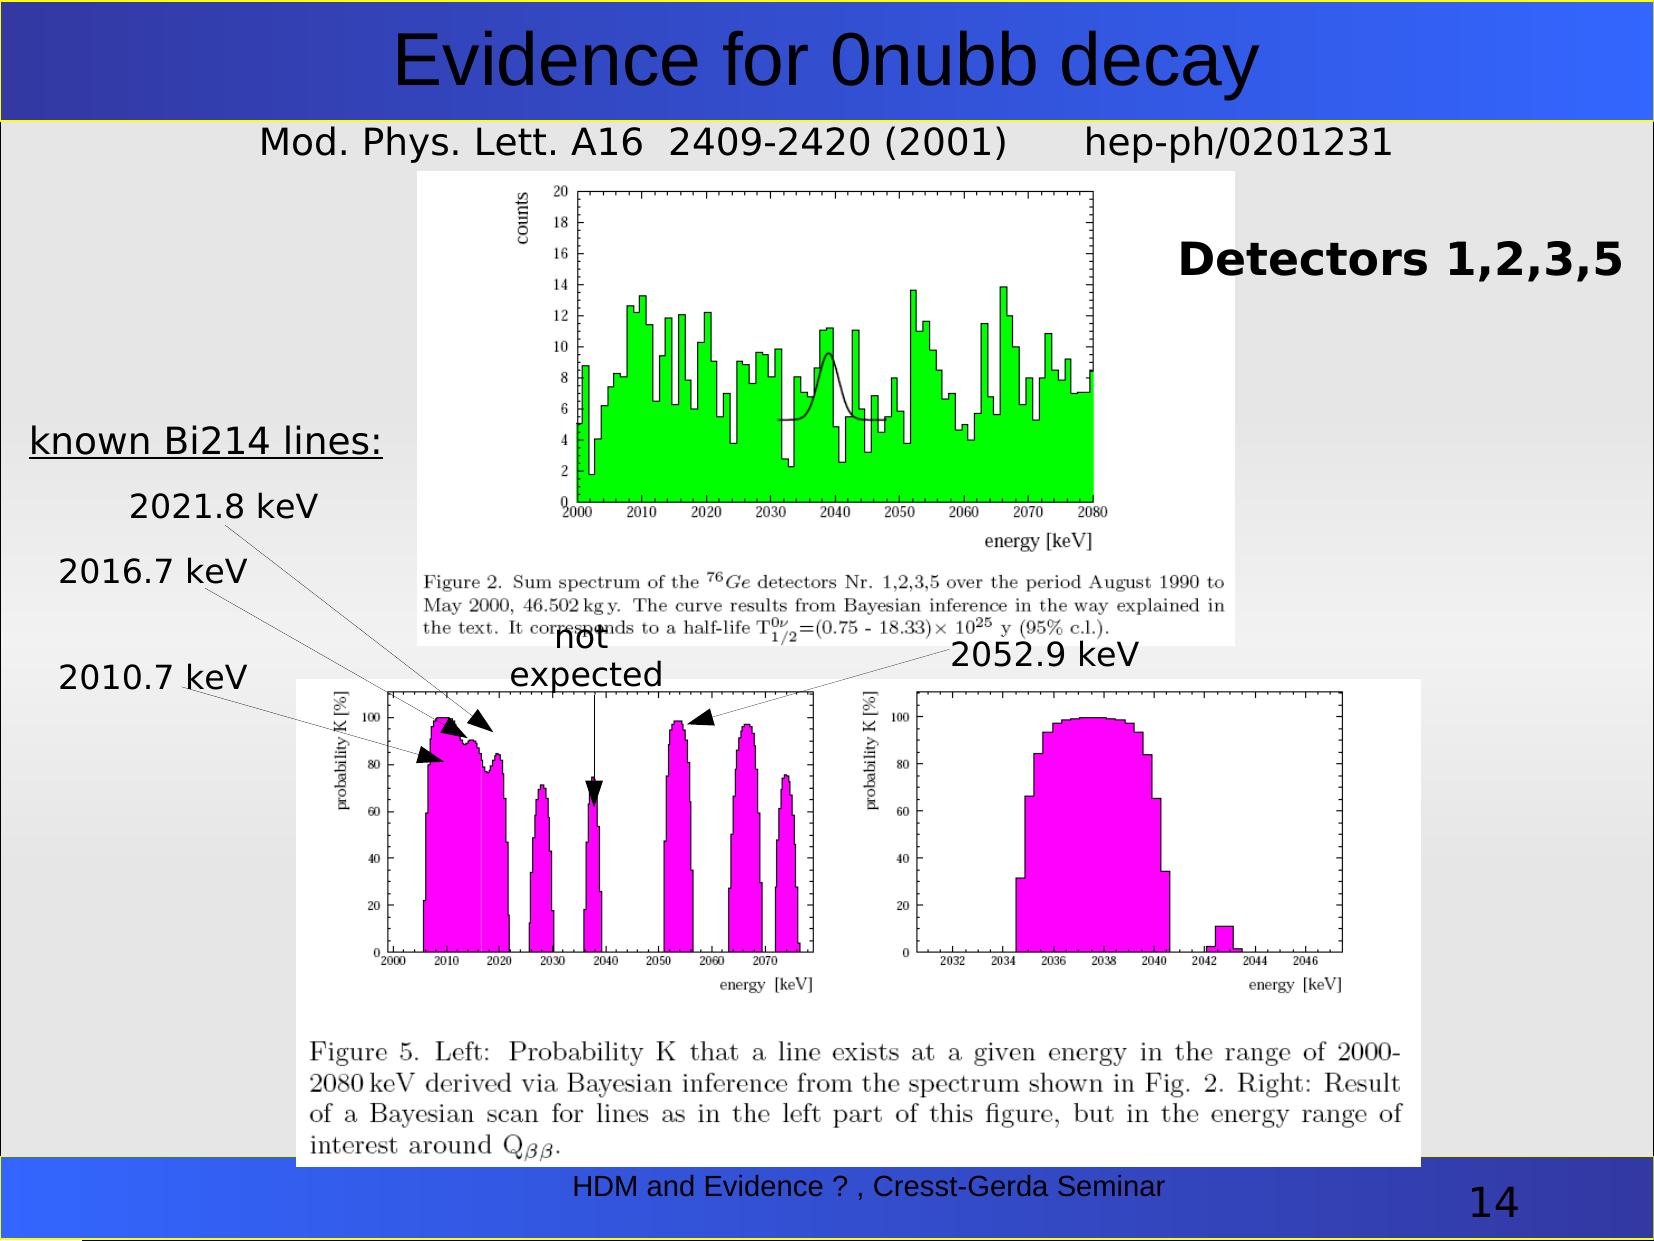

# Evidence for 0nubb decay
Mod. Phys. Lett. A16 2409-2420 (2001)		hep-ph/0201231
Detectors 1,2,3,5
known Bi214 lines:
2021.8 keV
2016.7 keV
not
expected
2052.9 keV
2010.7 keV
14